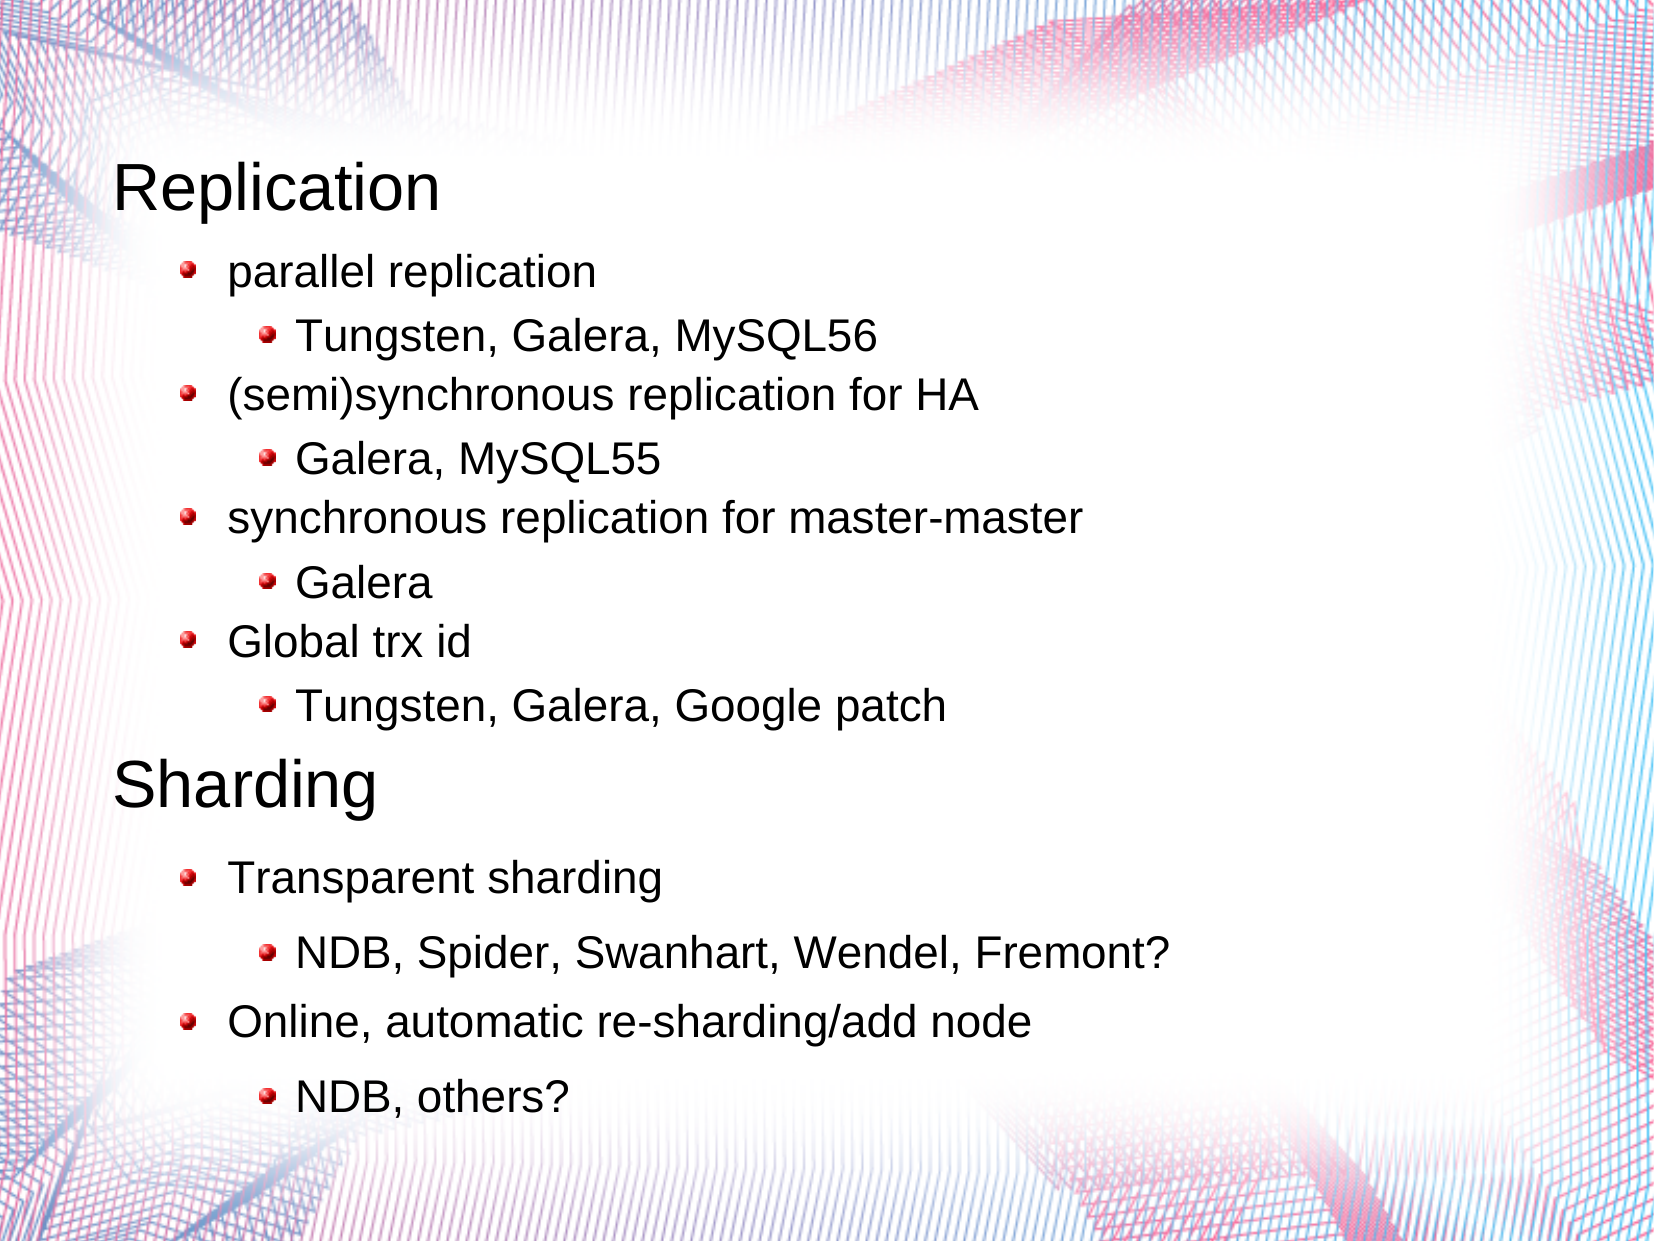

# Replication
parallel replication
Tungsten, Galera, MySQL56
(semi)synchronous replication for HA
Galera, MySQL55
synchronous replication for master-master
Galera
Global trx id
Tungsten, Galera, Google patch
Sharding
Transparent sharding
NDB, Spider, Swanhart, Wendel, Fremont?
Online, automatic re-sharding/add node
NDB, others?